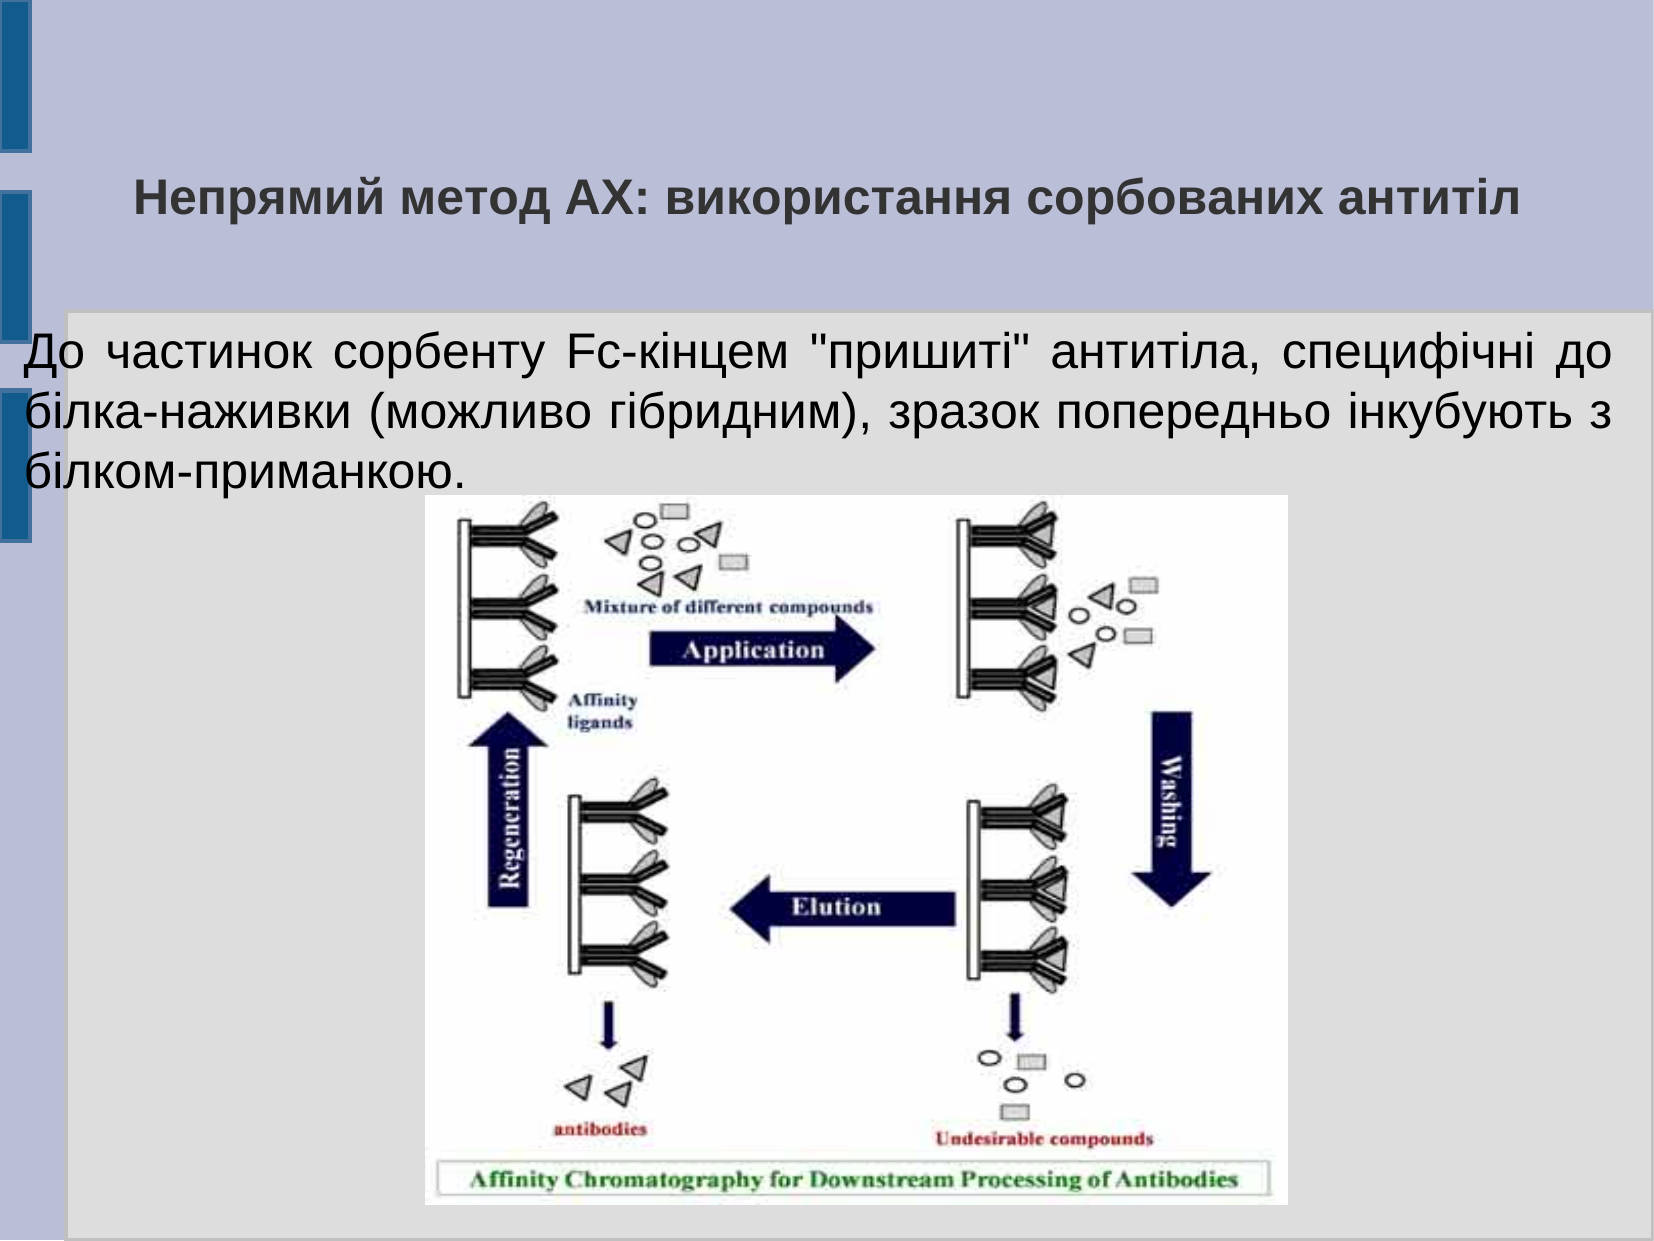

# Непрямий метод АХ: використання сорбованих антитіл
До частинок сорбенту Fc-кінцем "пришиті" антитіла, специфічні до білка-наживки (можливо гібридним), зразок попередньо інкубують з білком-приманкою.